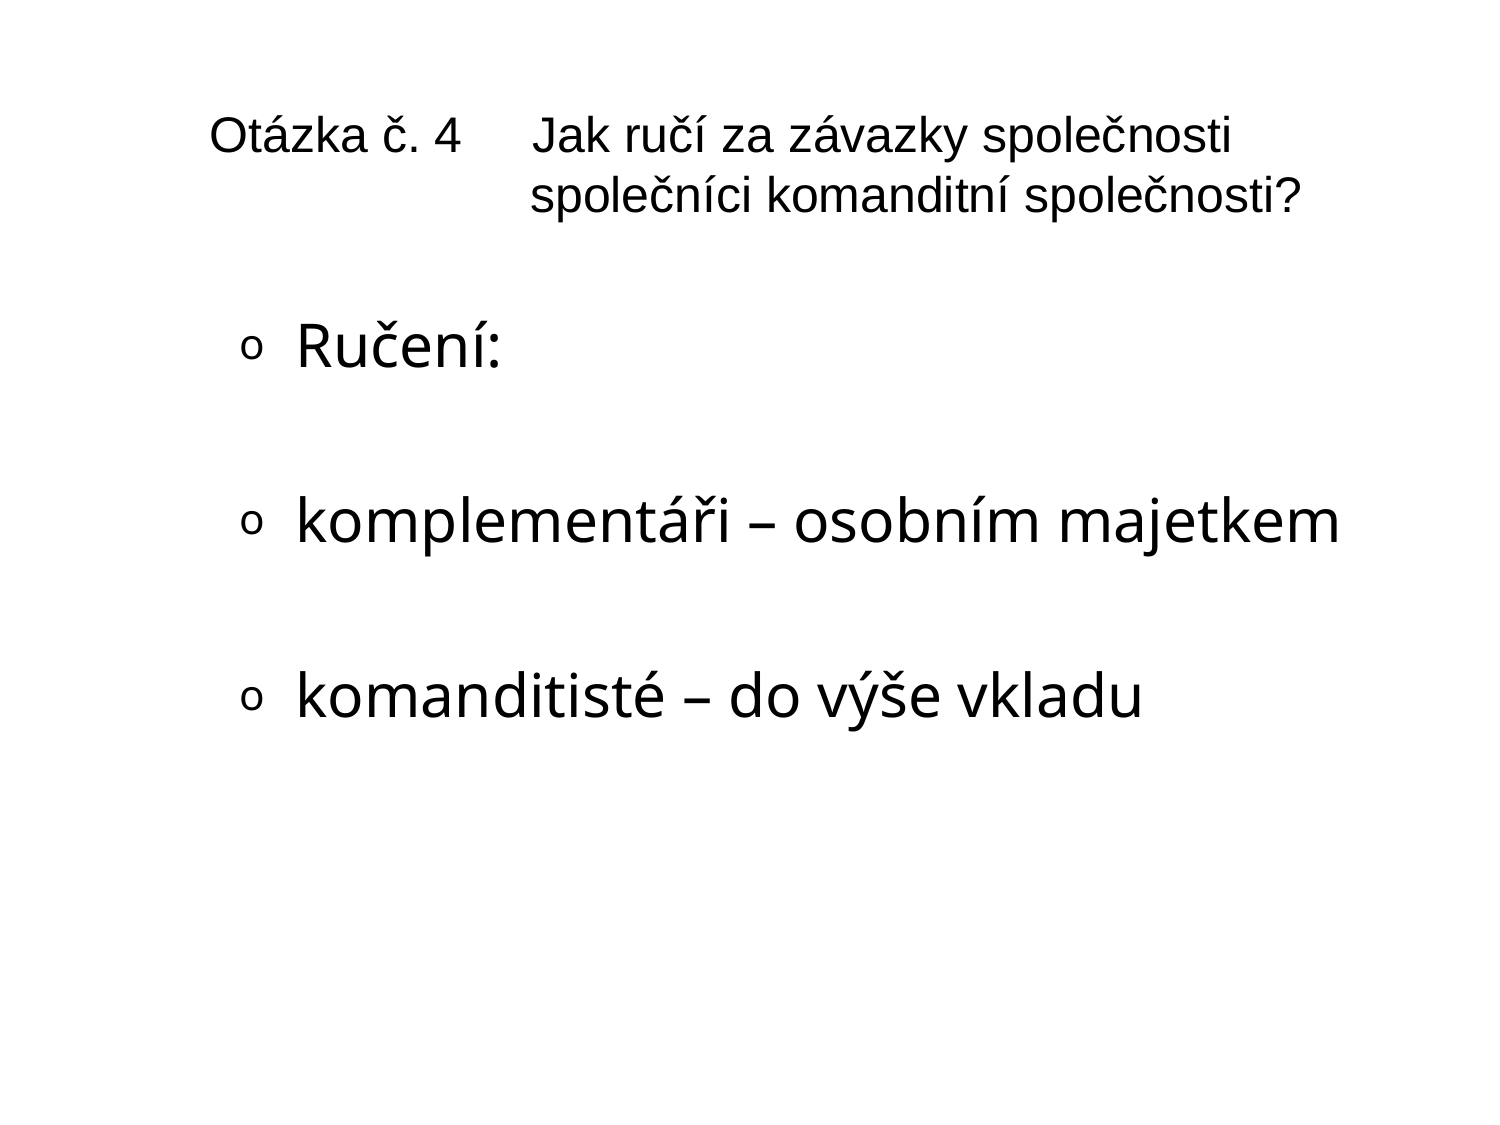

# Otázka č. 4 Jak ručí za závazky společnosti společníci komanditní společnosti?
Ručení:
komplementáři – osobním majetkem
komanditisté – do výše vkladu